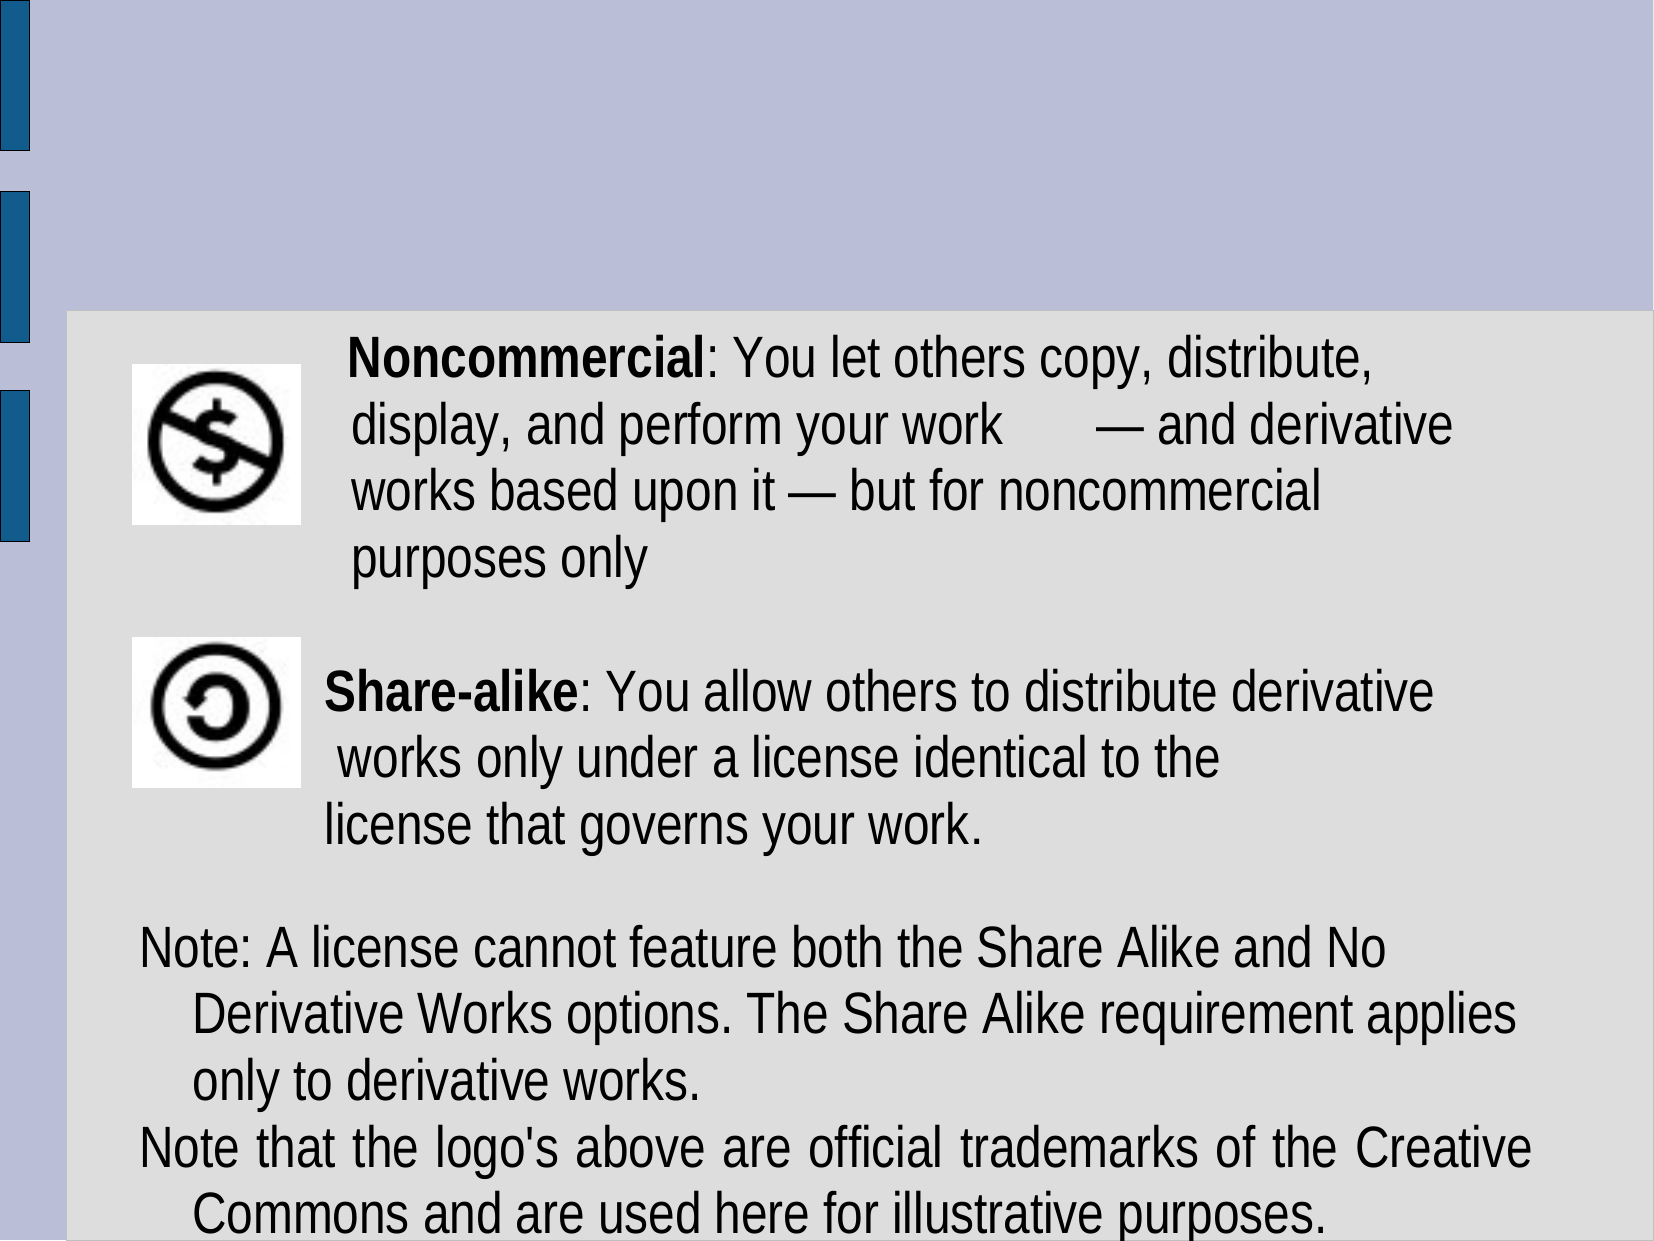

# Noncommercial: You let others copy, distribute, display, and perform your work — and derivative works based upon it — but for noncommercial purposes only
 Share-alike: You allow others to distribute derivative works only under a license identical to the license that governs your work.
Note: A license cannot feature both the Share Alike and No Derivative Works options. The Share Alike requirement applies only to derivative works.
Note that the logo's above are official trademarks of the Creative Commons and are used here for illustrative purposes.